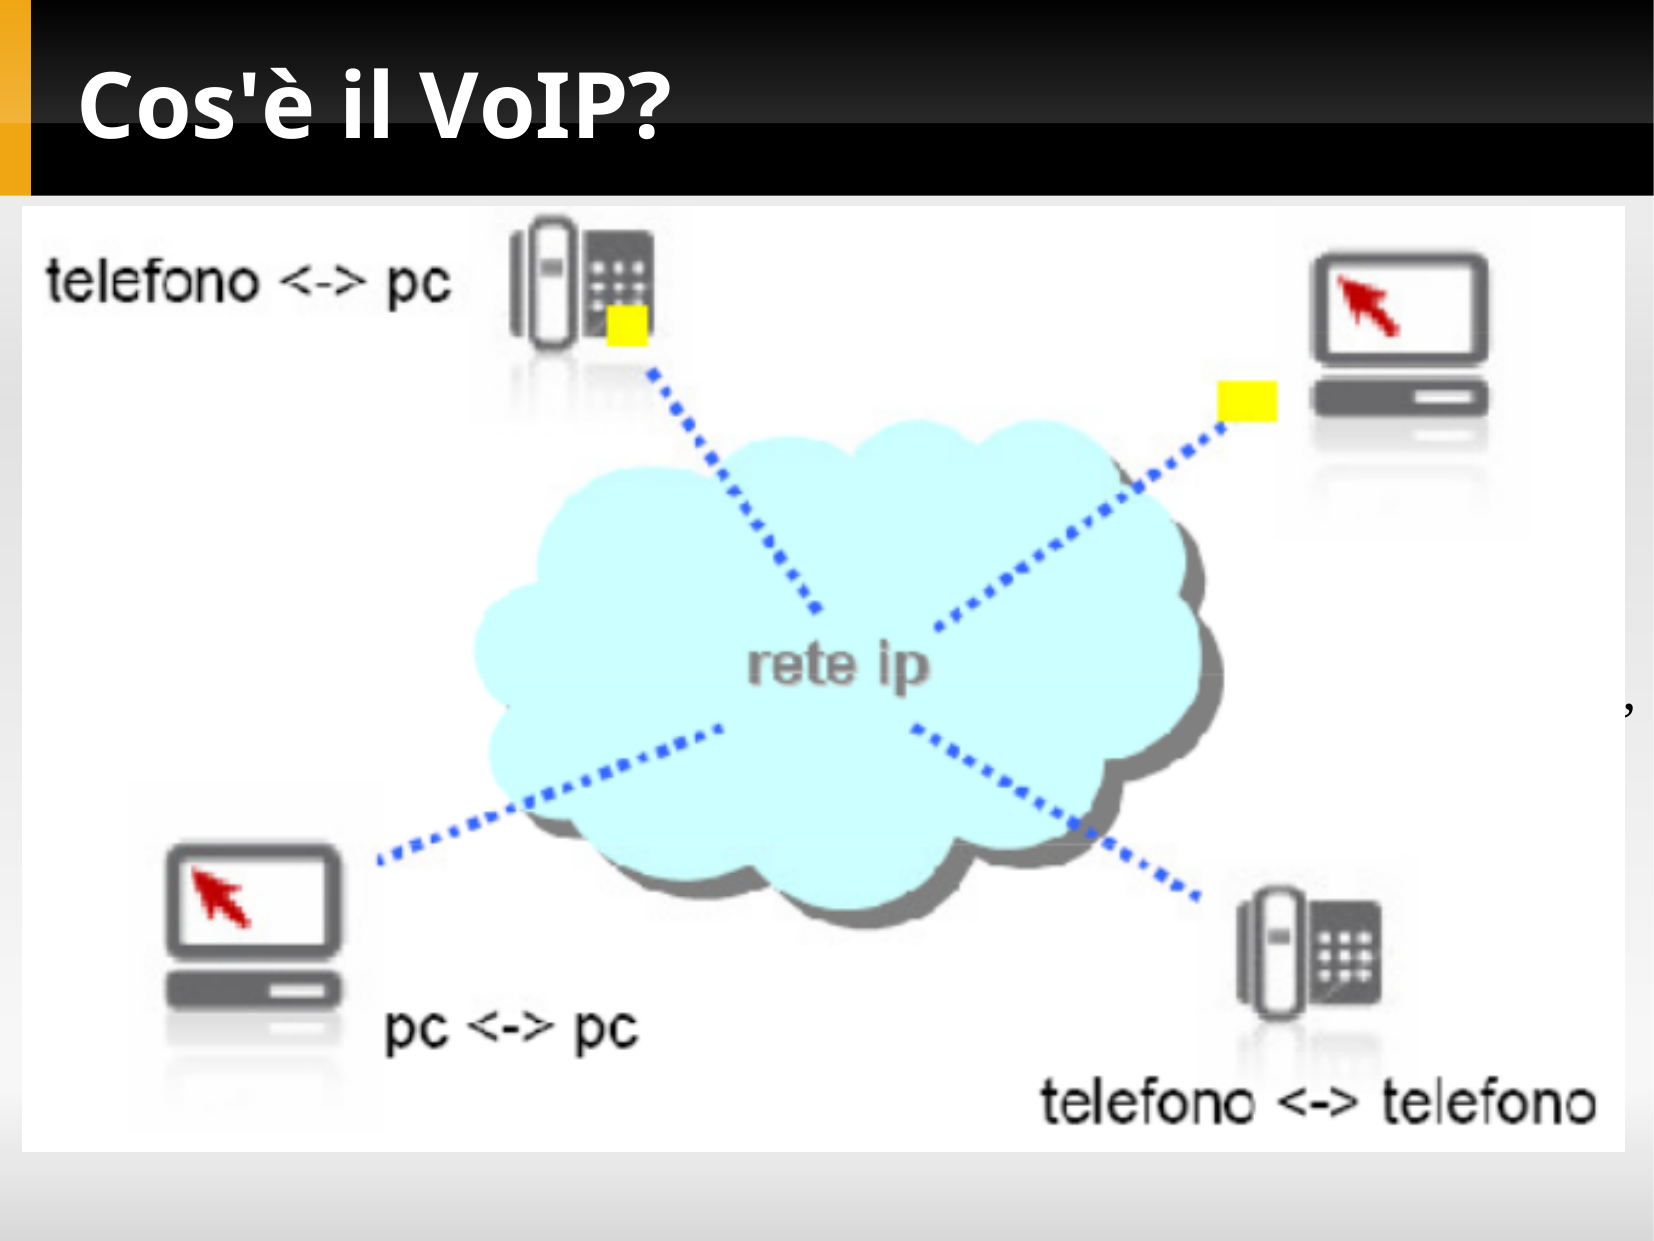

# Cos'è il VoIP?
VoIP (Voice Over IP) è una tecnologia che consente la comunicazione telefonica attraverso Internet.
Necessita di:
Connessione ad Internet
PC dotato di casse e microfono
Un particolare telefono VoIP.
Si possono effettuare vere e proprie telefonate in tutto il mondo, in maniera gratis o con una spesa irrisoria.
La tecnologia VoIP trasforma un segnale audio (la voce) in formato digitale e lo trasmette sottoforma di "pacchetti dati" attraverso Internet (VoIP = Voce su Protocollo Internet).